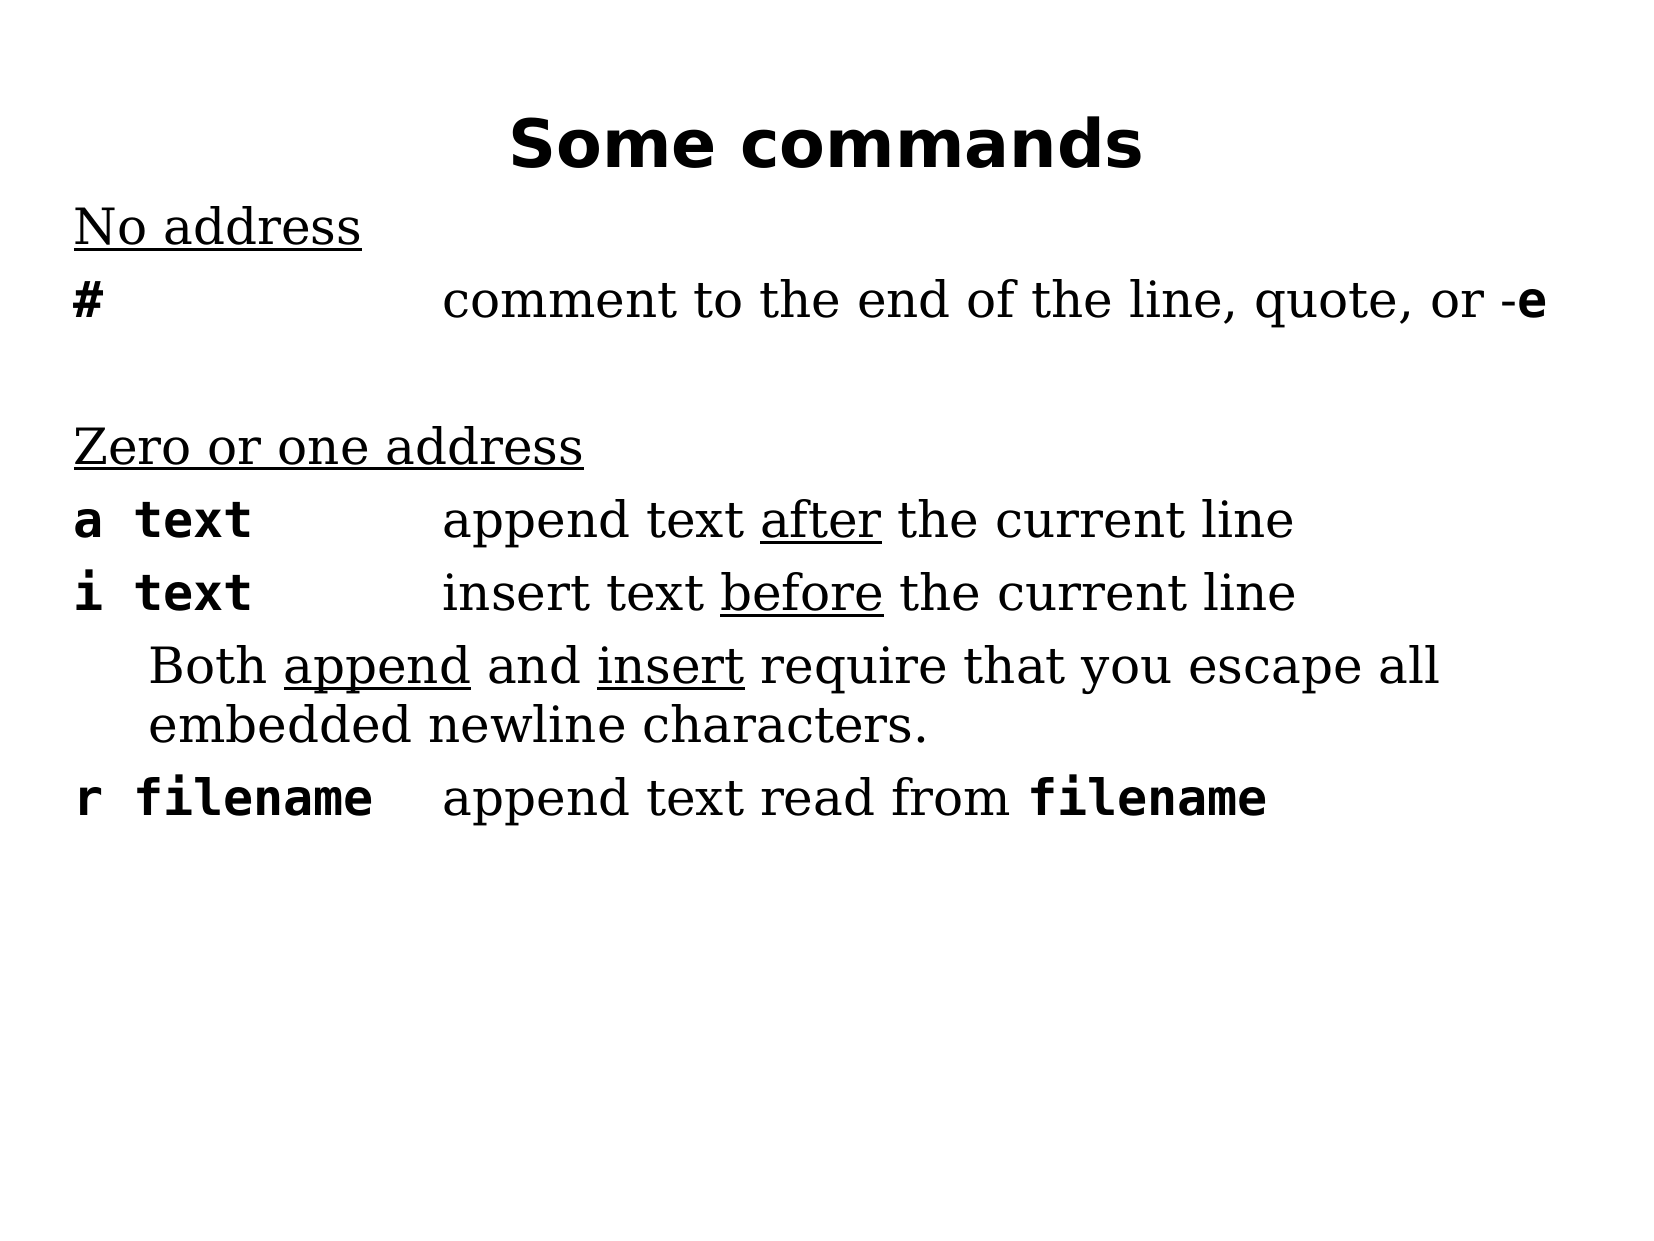

Some commands
No address
#					comment to the end of the line, quote, or -e
Zero or one address
a text			append text after the current line
i text			insert text before the current line
Both append and insert require that you escape all embedded newline characters.
r filename	append text read from filename